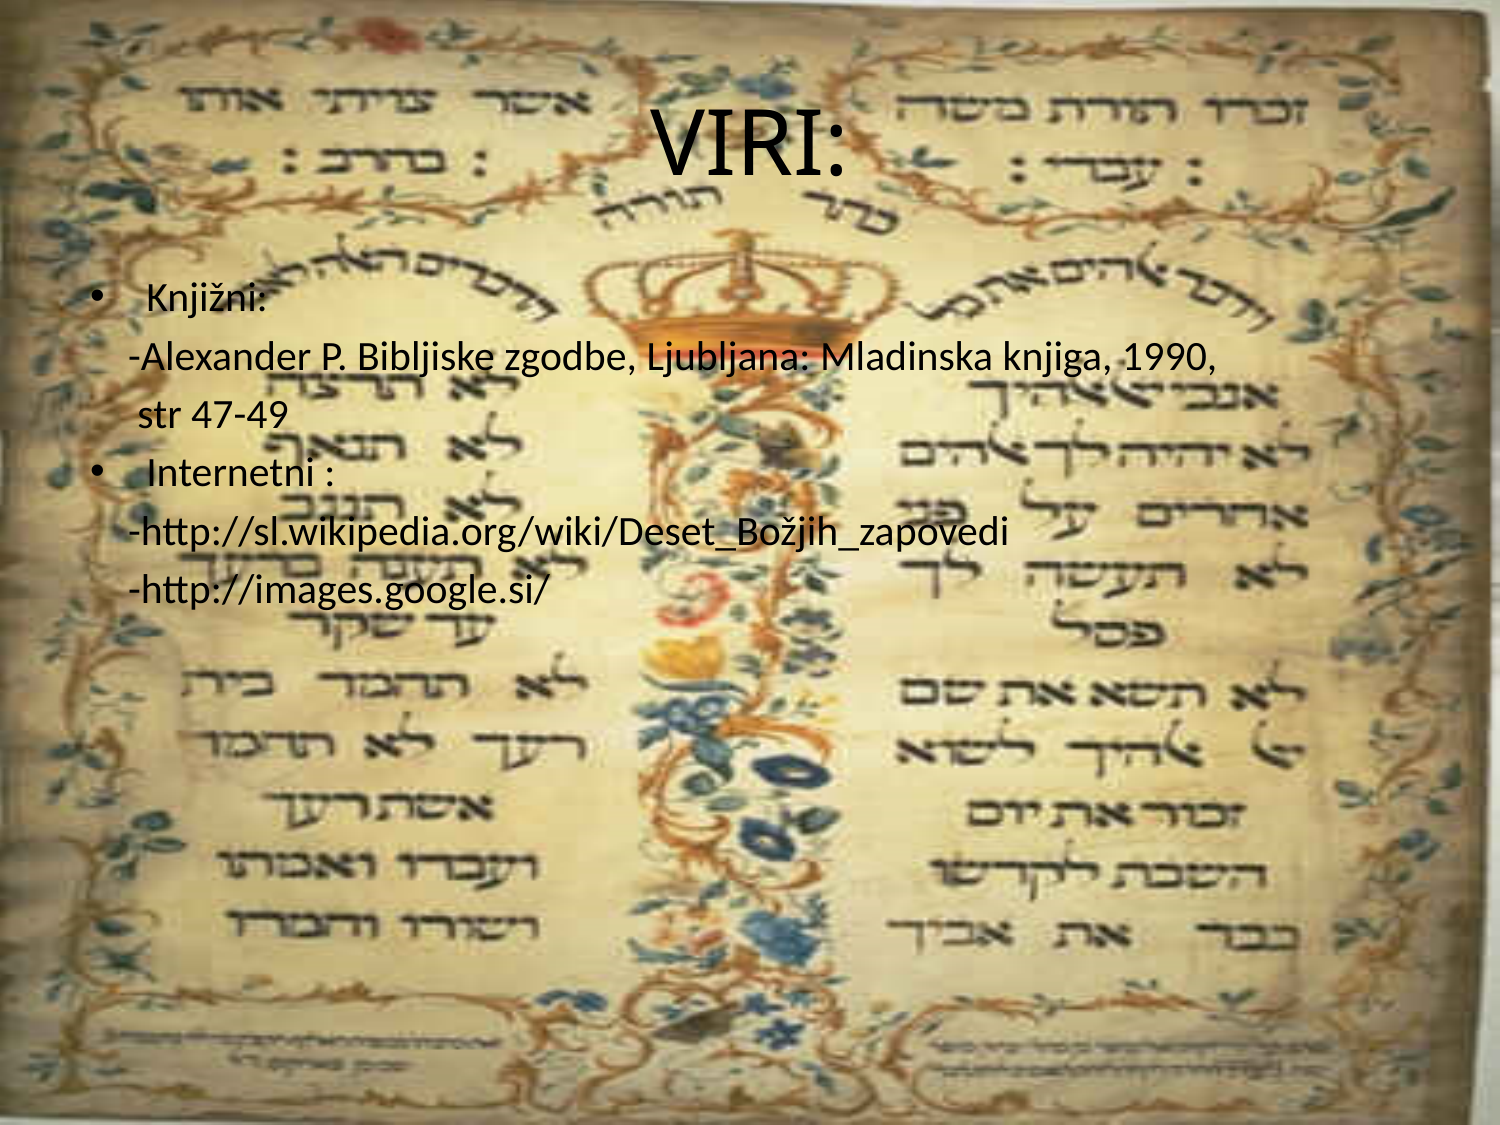

# VIRI:
Knjižni:
 -Alexander P. Bibljiske zgodbe, Ljubljana: Mladinska knjiga, 1990,
 str 47-49
Internetni :
 -http://sl.wikipedia.org/wiki/Deset_Božjih_zapovedi
 -http://images.google.si/